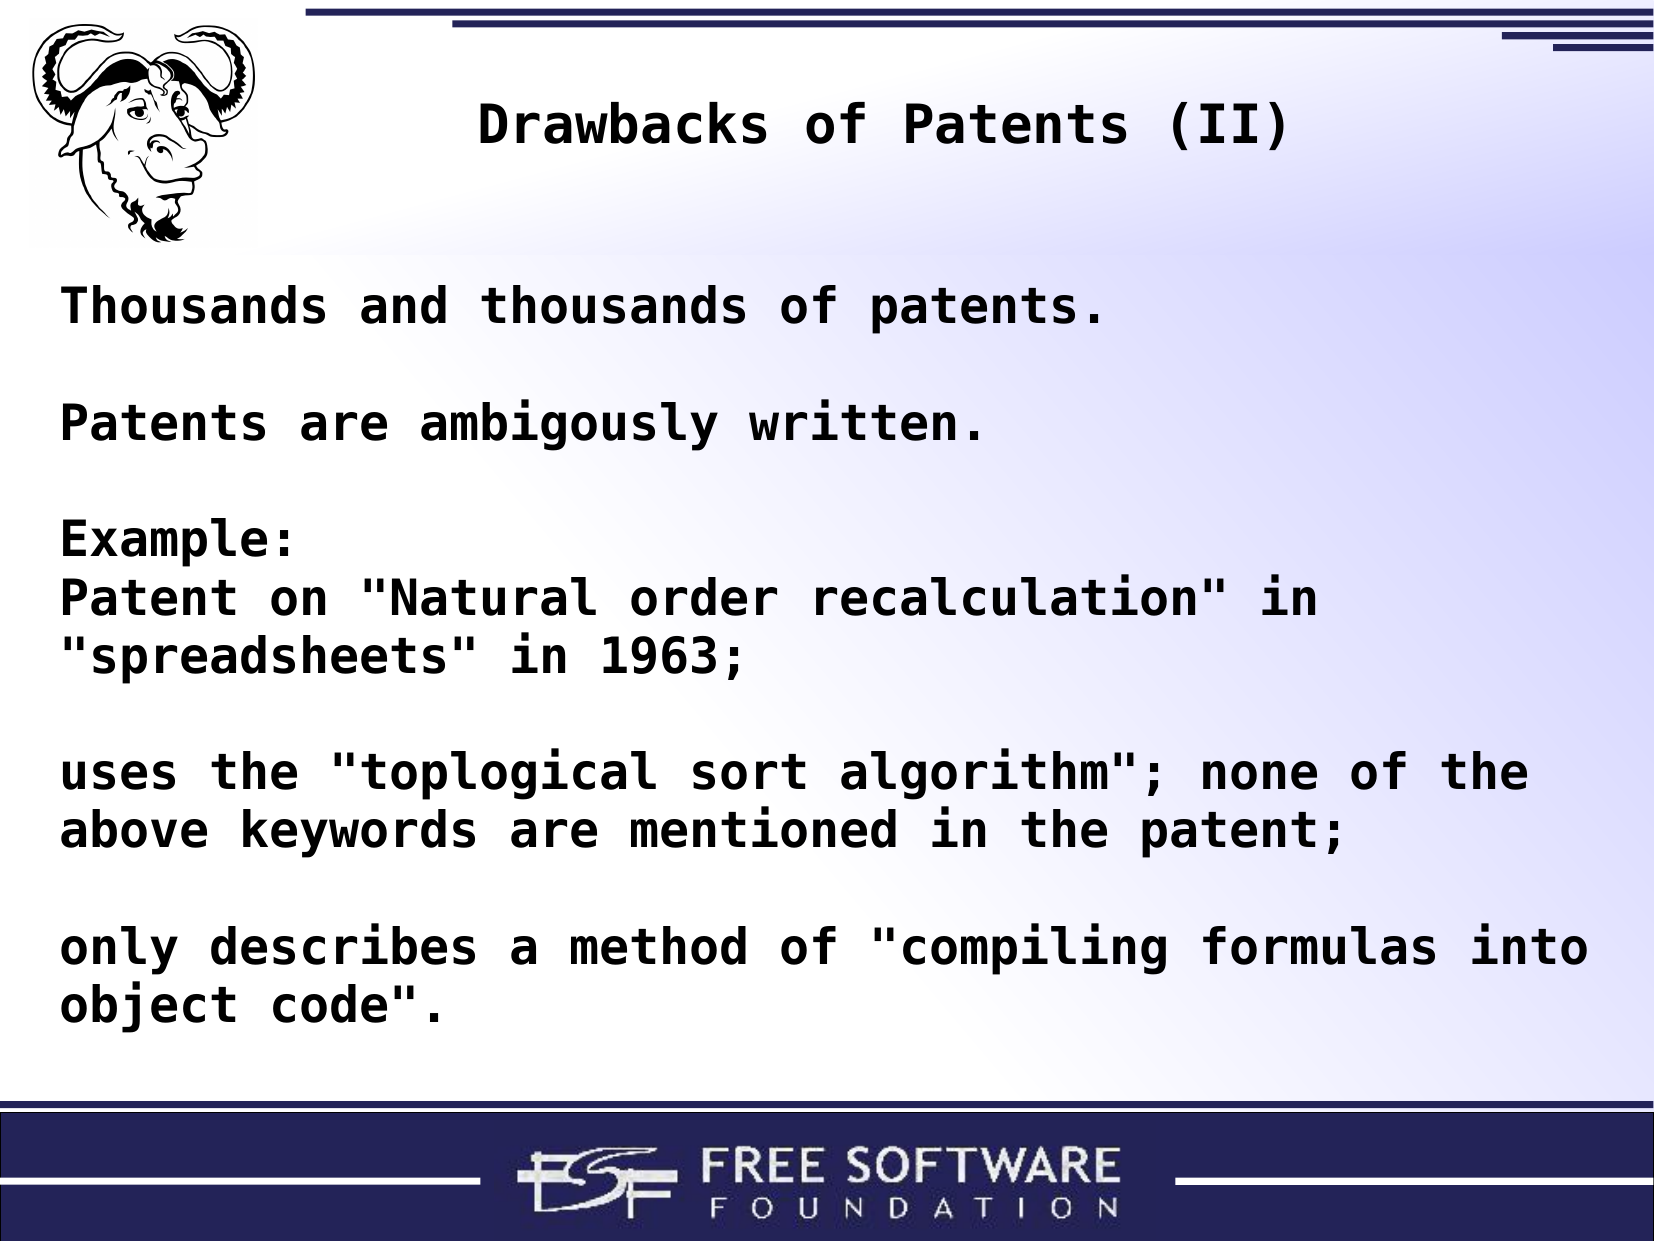

Drawbacks of Patents (II)
Thousands and thousands of patents.
Patents are ambigously written.
Example:
Patent on "Natural order recalculation" in "spreadsheets" in 1963;
uses the "toplogical sort algorithm"; none of the above keywords are mentioned in the patent;
only describes a method of "compiling formulas into object code".